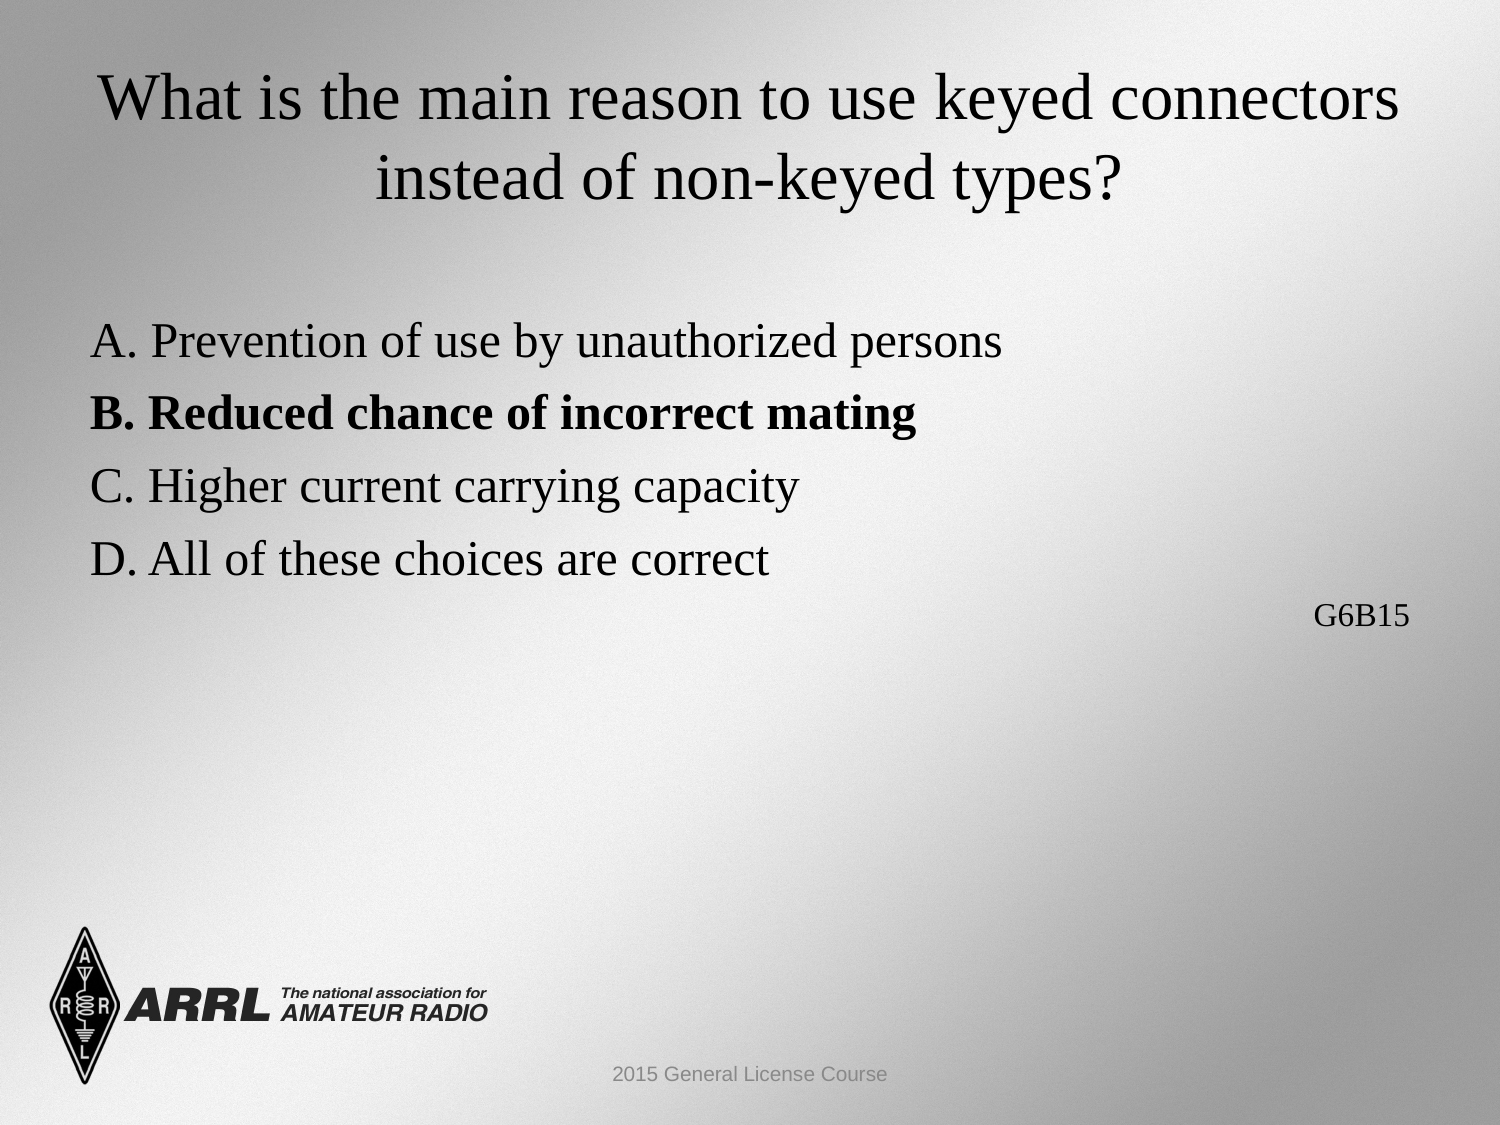

# What is the main reason to use keyed connectors instead of non-keyed types?
A. Prevention of use by unauthorized persons
B. Reduced chance of incorrect mating
C. Higher current carrying capacity
D. All of these choices are correct
 G6B15
2015 General License Course